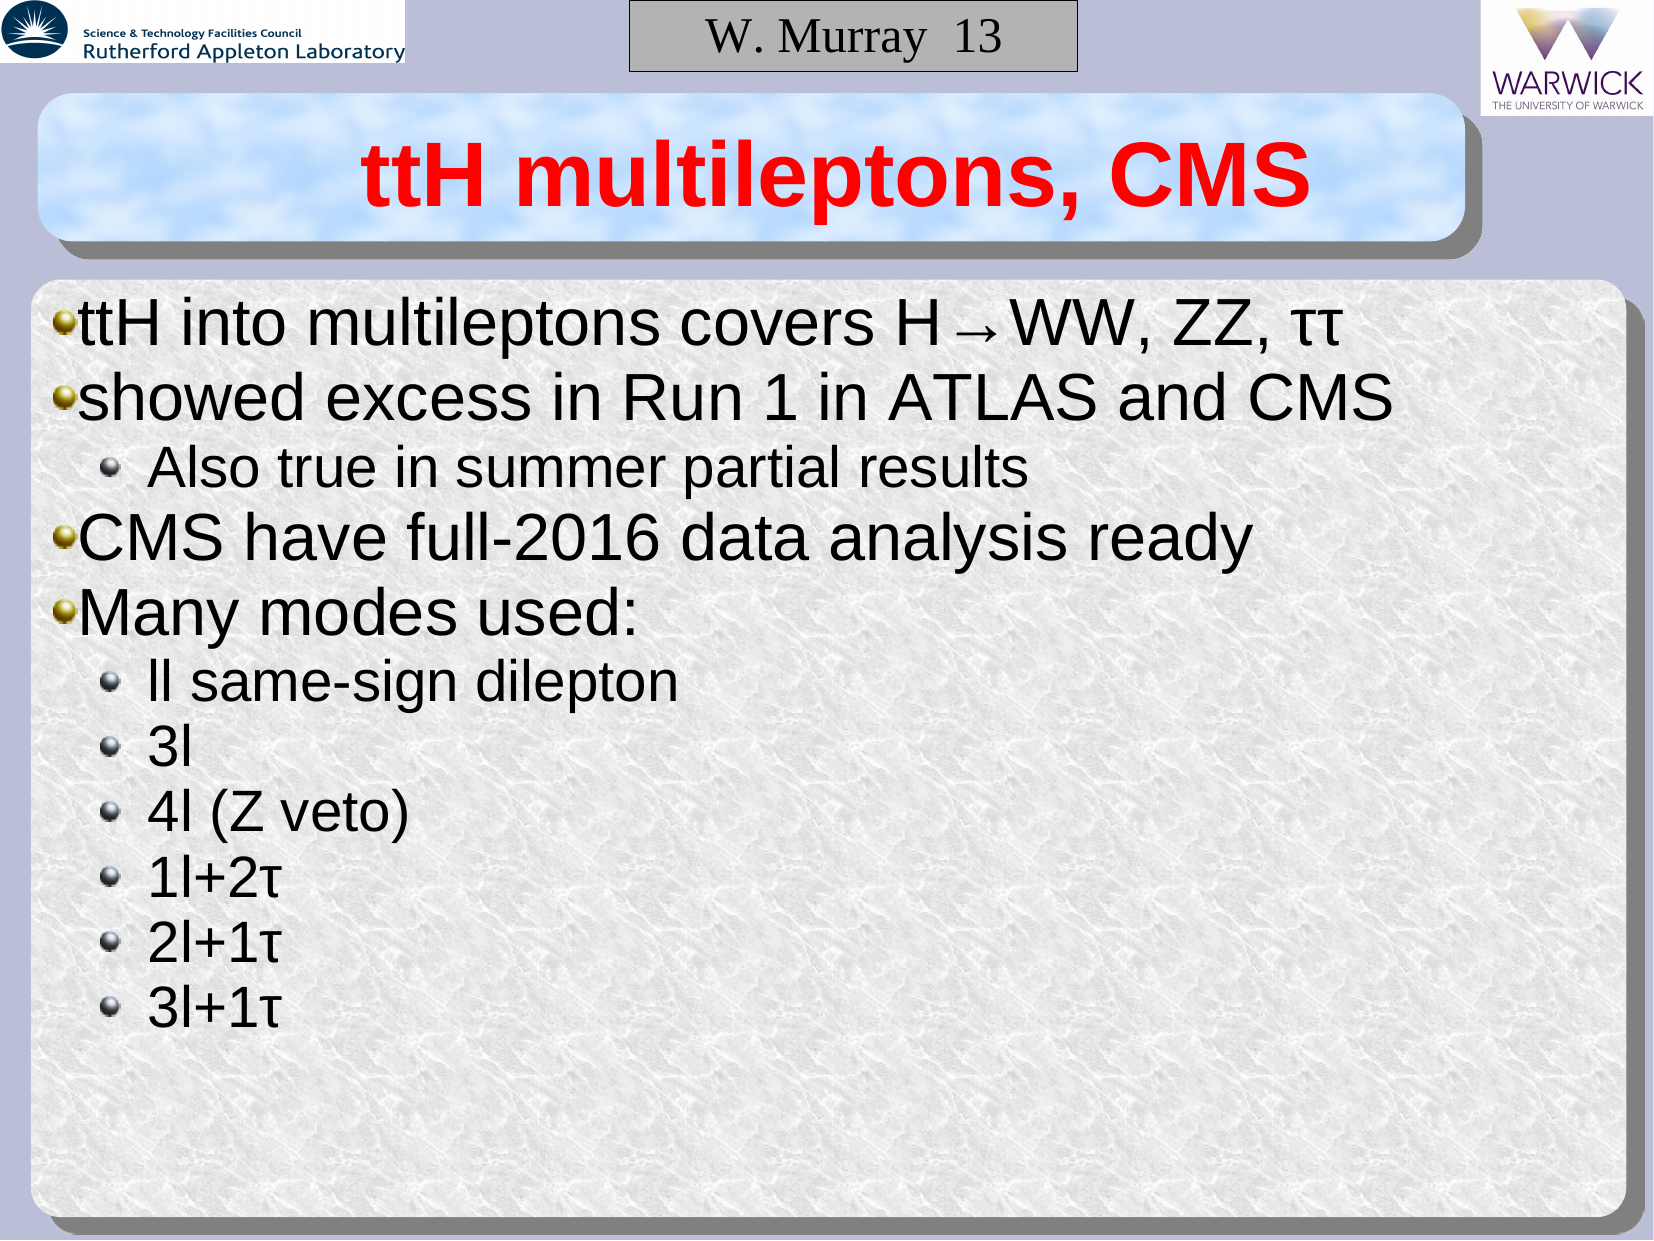

# ttH multileptons, CMS
ttH into multileptons covers H→WW, ZZ, ττ
showed excess in Run 1 in ATLAS and CMS
Also true in summer partial results
CMS have full-2016 data analysis ready
Many modes used:
ll same-sign dilepton
3l
4l (Z veto)
1l+2τ
2l+1τ
3l+1τ